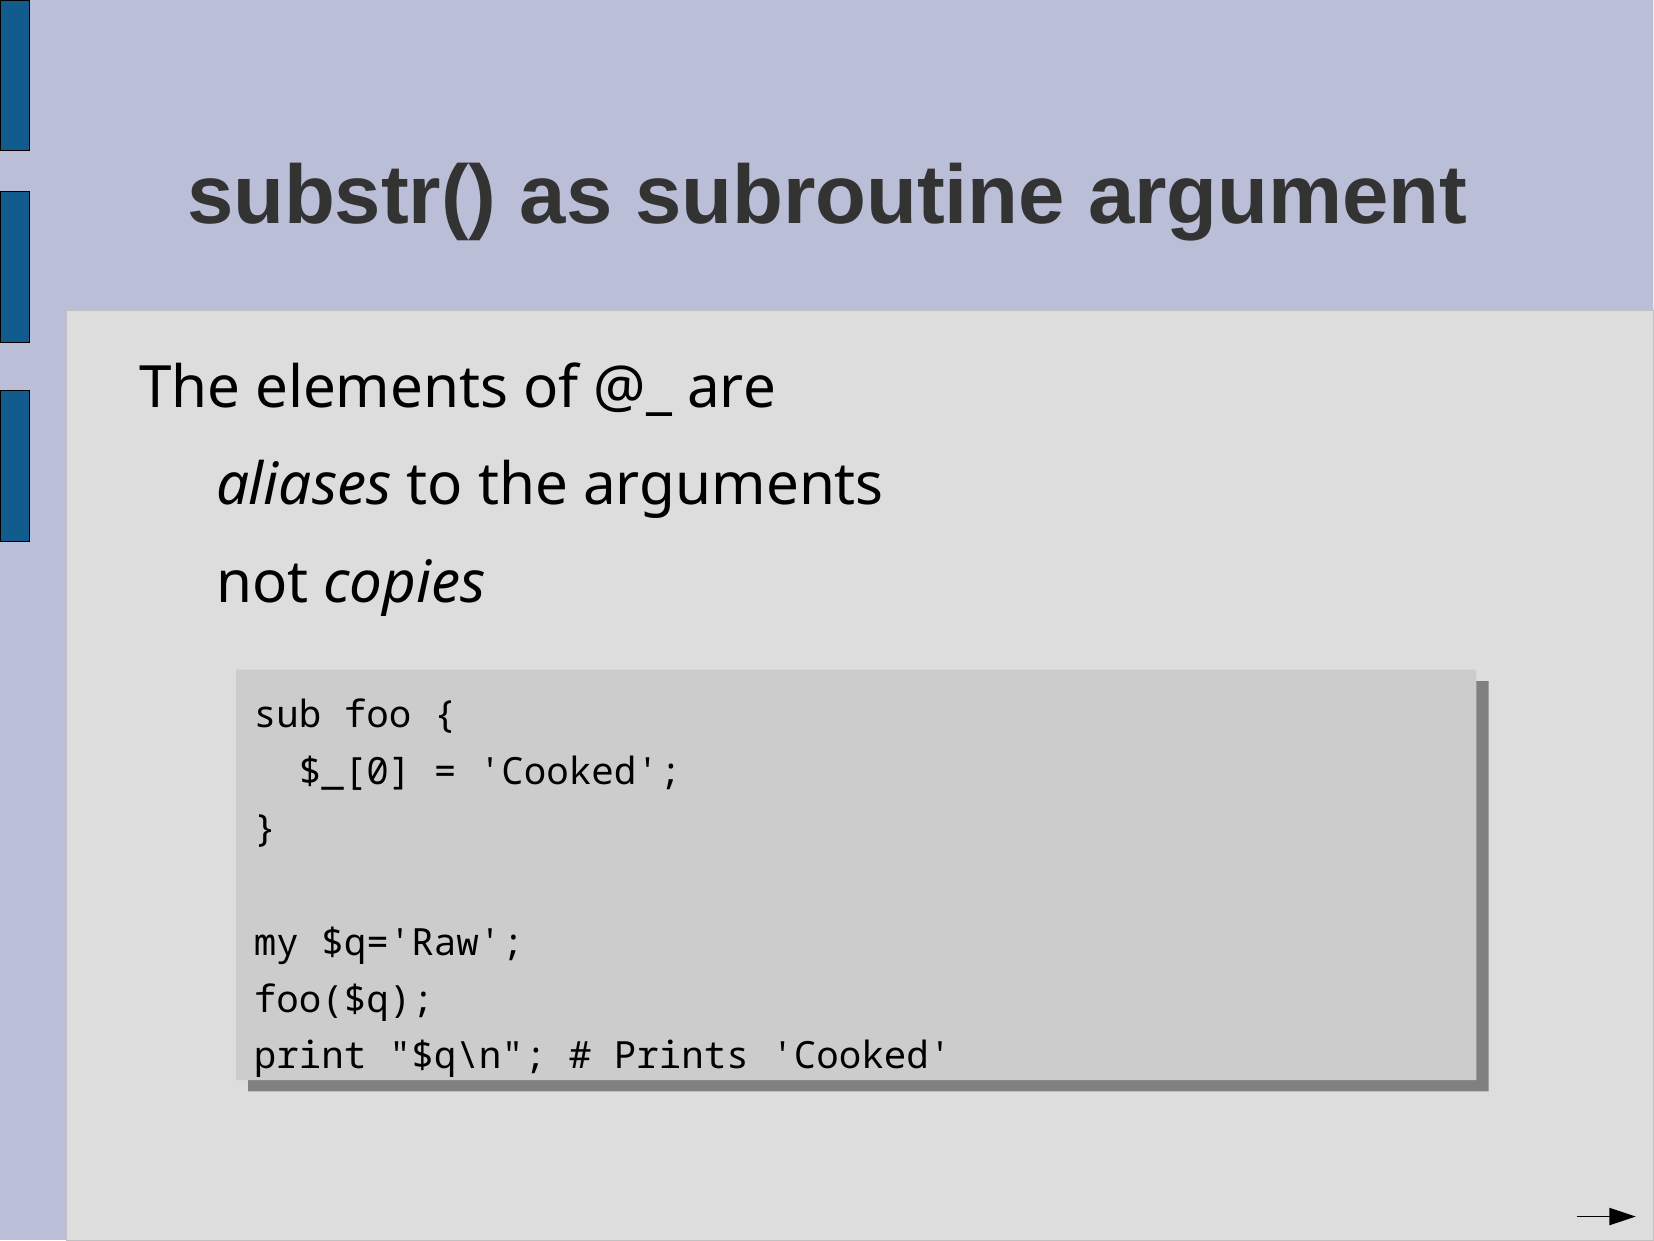

# substr() as subroutine argument
The elements of @_ are
aliases to the arguments
not copies
sub foo {
 $_[0] = 'Cooked';
}
my $q='Raw';
foo($q);
print "$q\n"; # Prints 'Cooked'